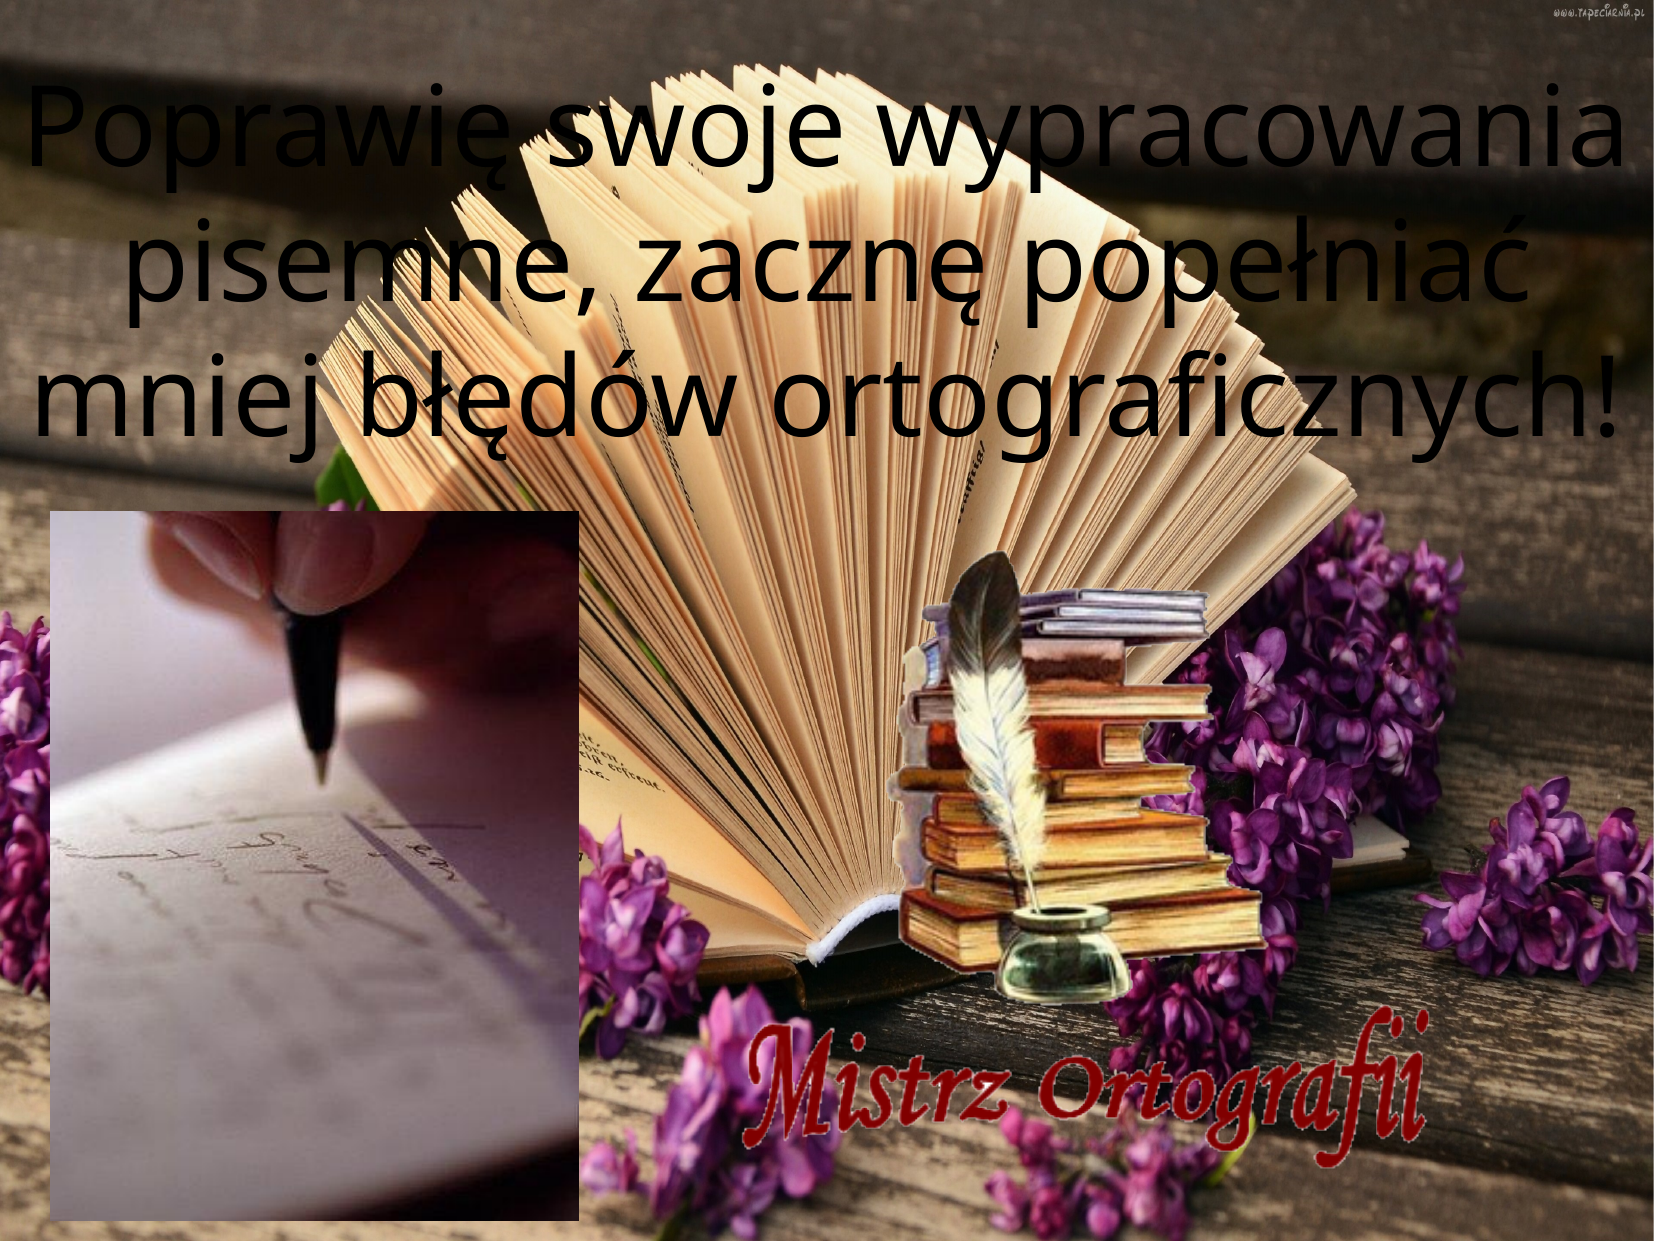

# Poprawię swoje wypracowania pisemne, zacznę popełniać mniej błędów ortograficznych!